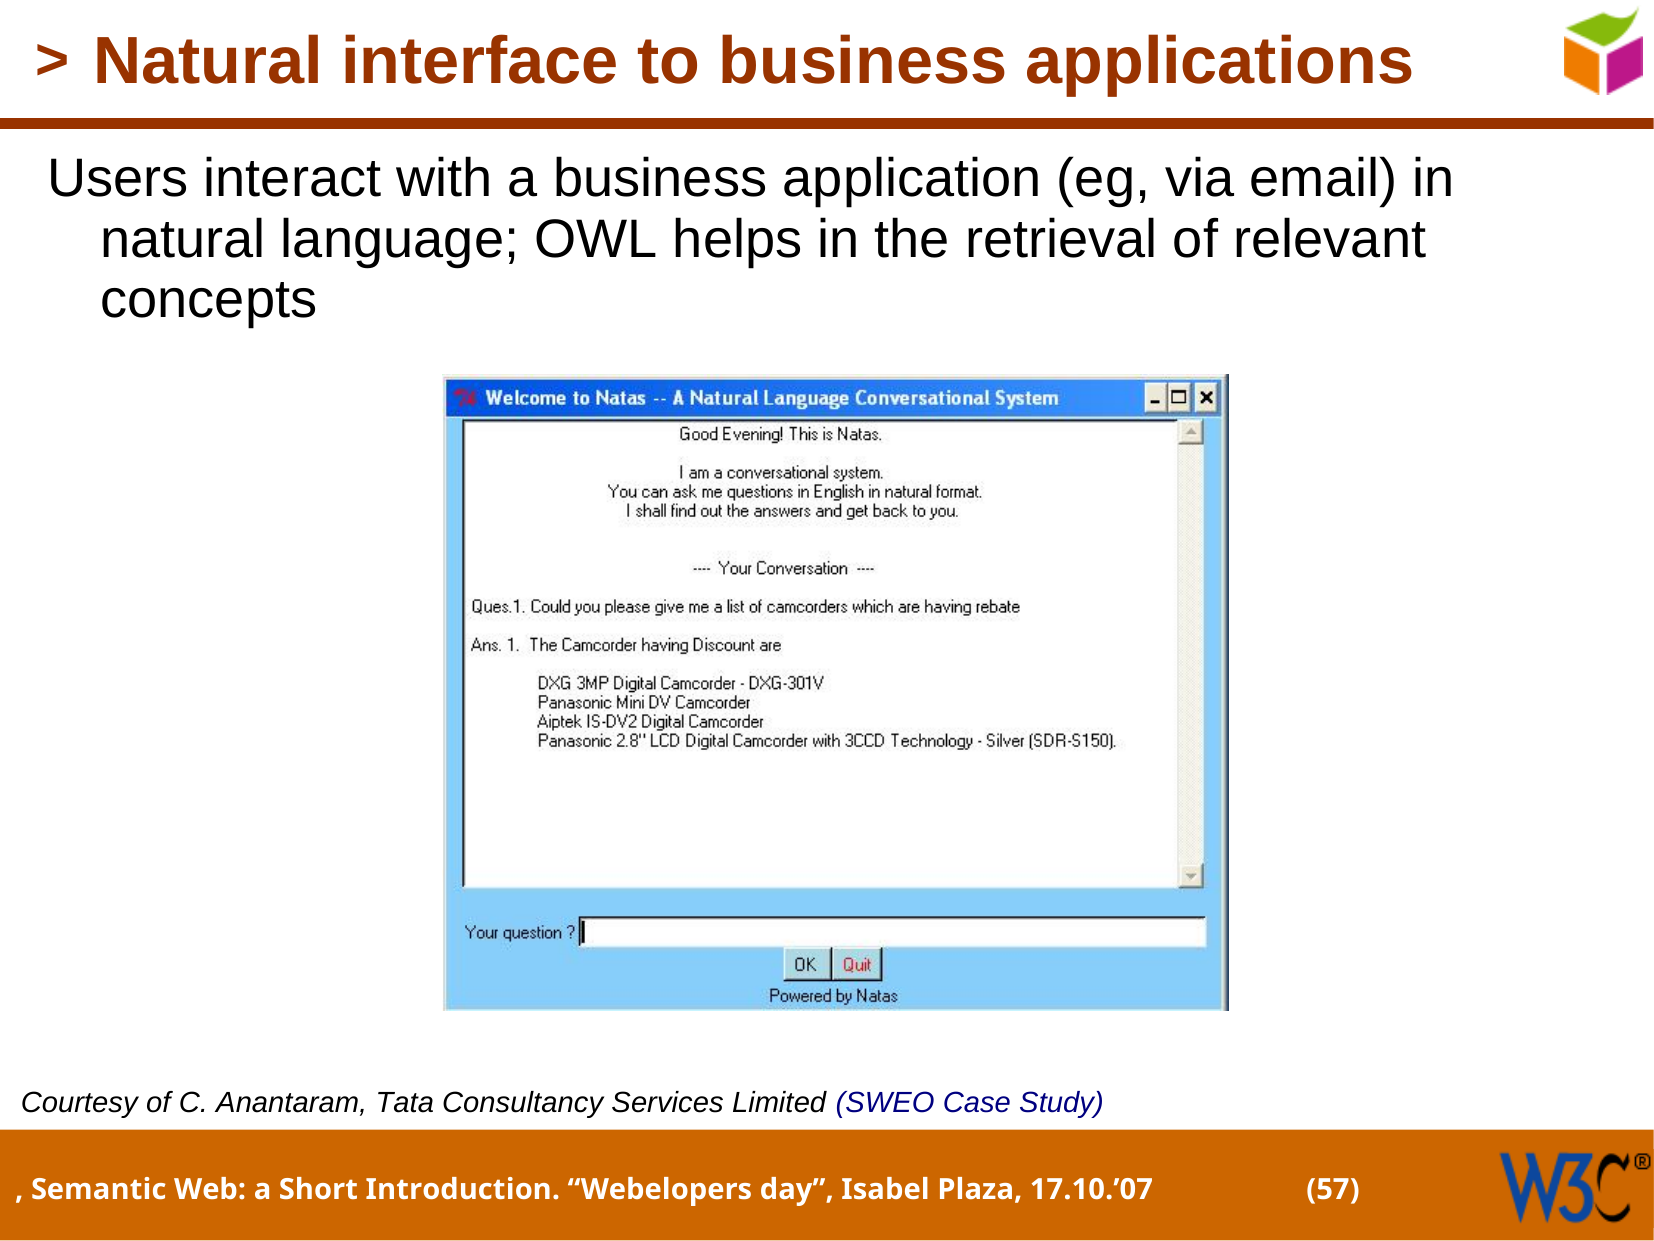

# Natural interface to business applications
Users interact with a business application (eg, via email) in natural language; OWL helps in the retrieval of relevant concepts
Courtesy of C. Anantaram, Tata Consultancy Services Limited (SWEO Case Study)